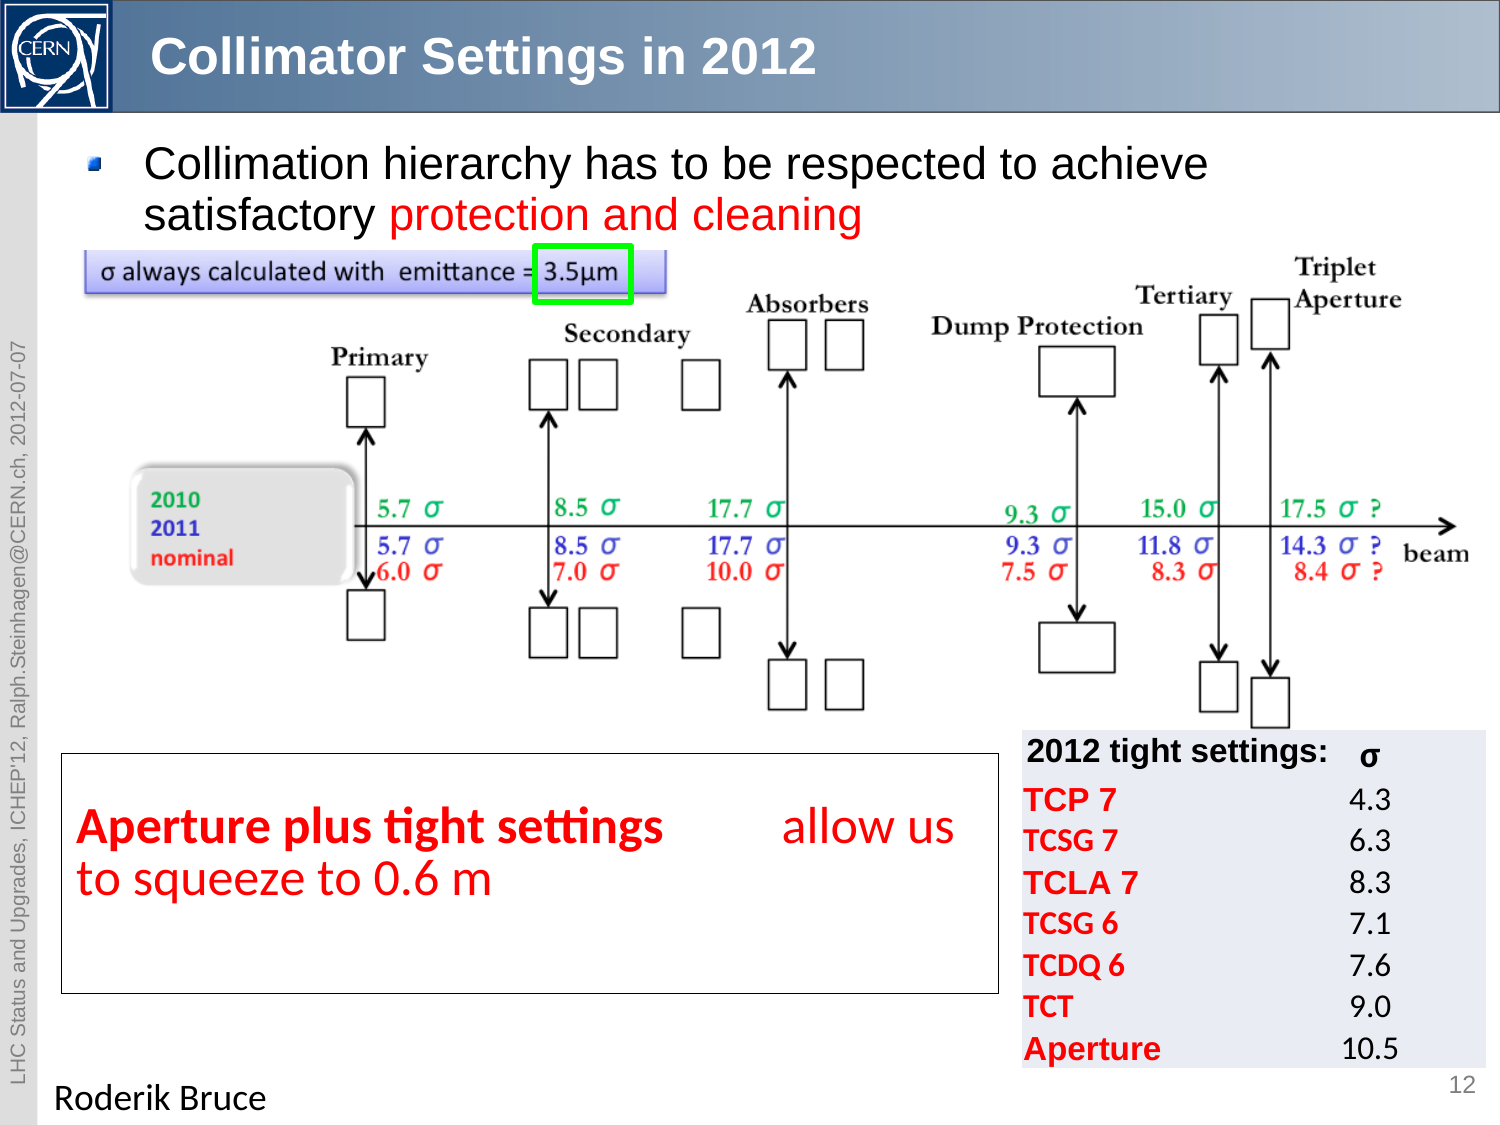

# Collimator Settings in 2012
Collimation hierarchy has to be respected to achieve satisfactory protection and cleaning
2012 tight settings:
| | σ |
| --- | --- |
| TCP 7 | 4.3 |
| TCSG 7 | 6.3 |
| TCLA 7 | 8.3 |
| TCSG 6 | 7.1 |
| TCDQ 6 | 7.6 |
| TCT | 9.0 |
| Aperture | 10.5 |
Aperture plus tight settings 	 allow us to squeeze to 0.6 m
Roderik Bruce